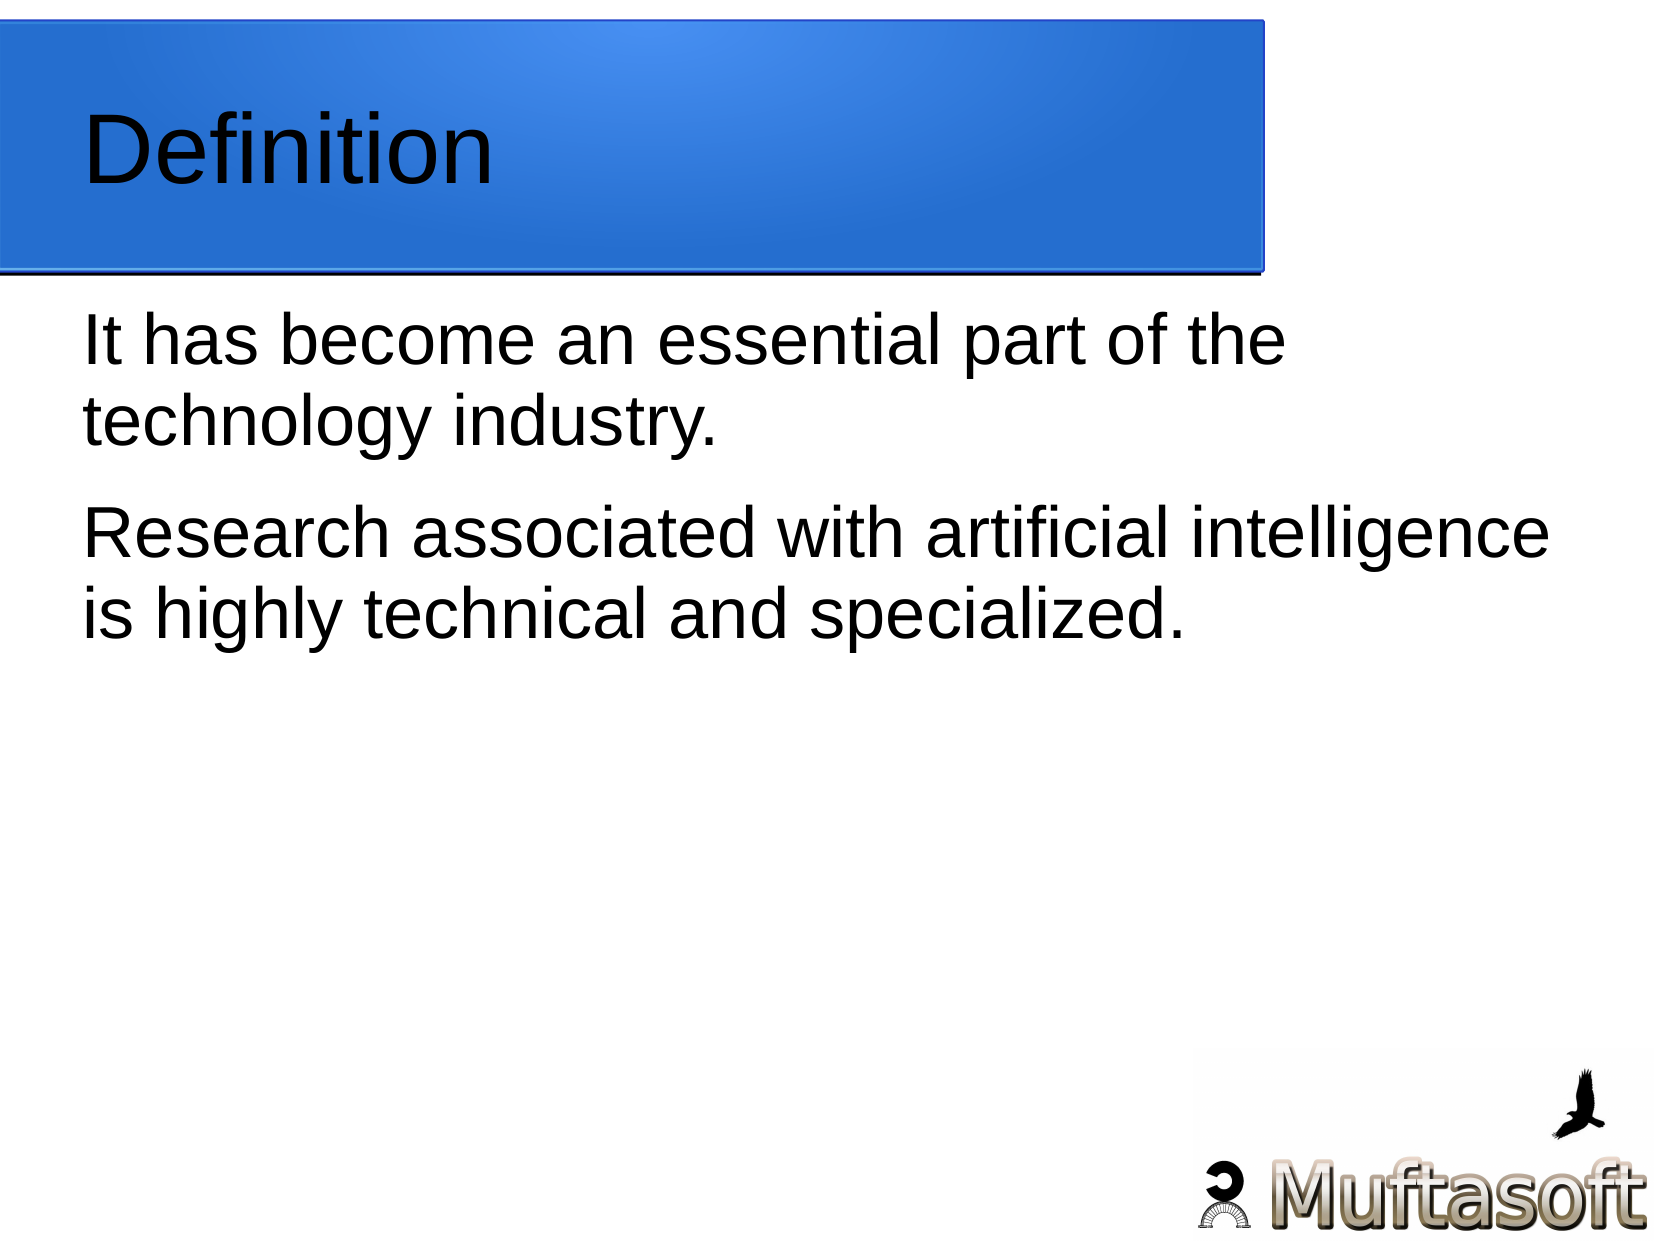

# Definition
It has become an essential part of the technology industry.
Research associated with artificial intelligence is highly technical and specialized.